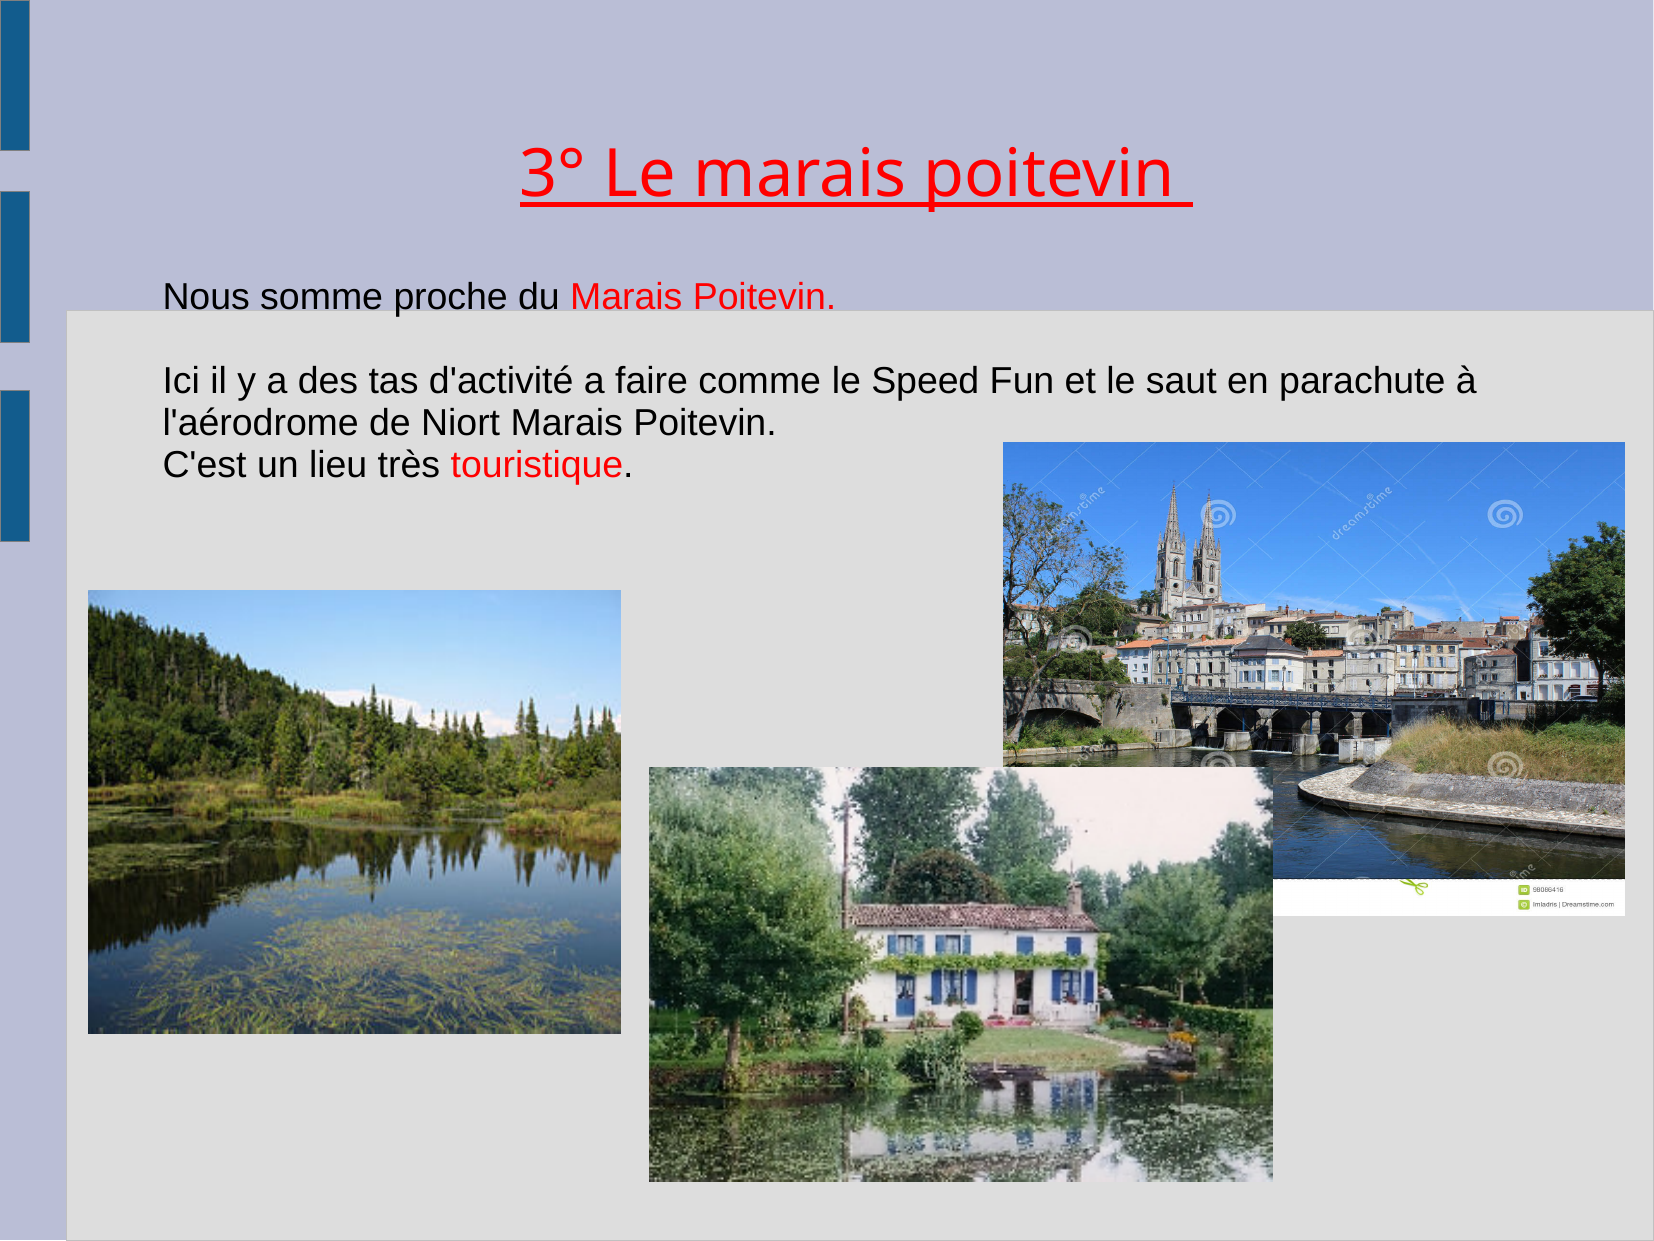

3° Le marais poitevin
Nous somme proche du Marais Poitevin.
Ici il y a des tas d'activité a faire comme le Speed Fun et le saut en parachute à l'aérodrome de Niort Marais Poitevin.
C'est un lieu très touristique.